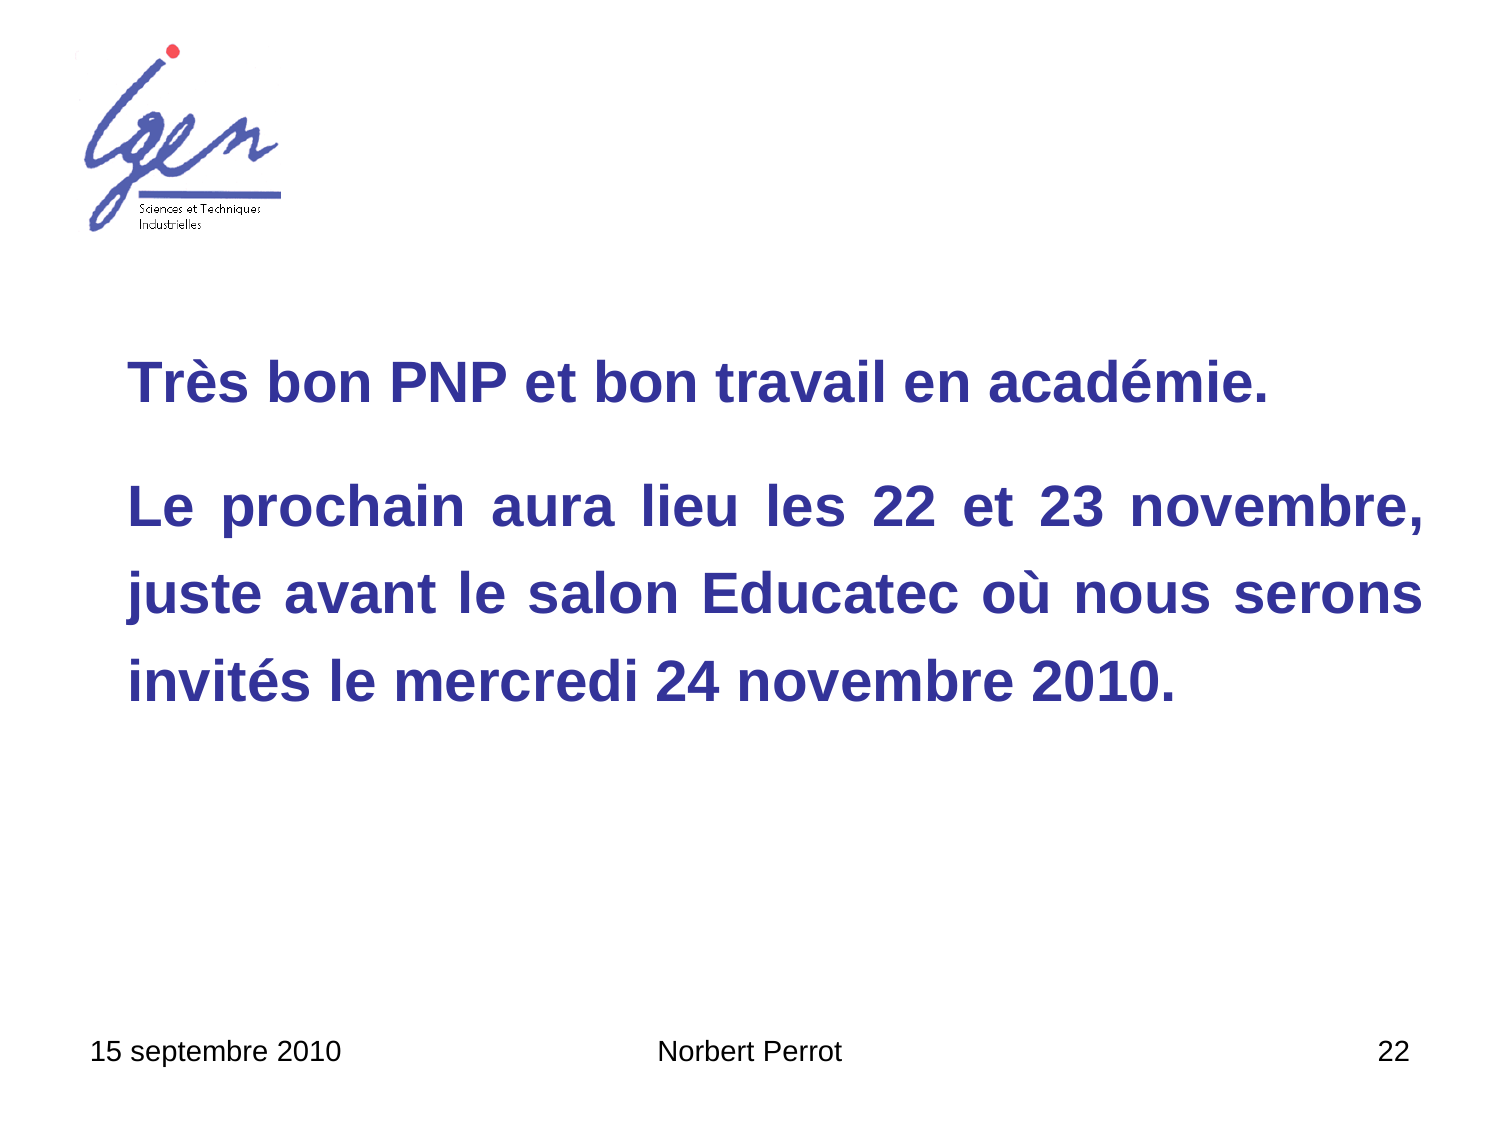

Très bon PNP et bon travail en académie.
Le prochain aura lieu les 22 et 23 novembre, juste avant le salon Educatec où nous serons invités le mercredi 24 novembre 2010.
15 septembre 2010
Norbert Perrot